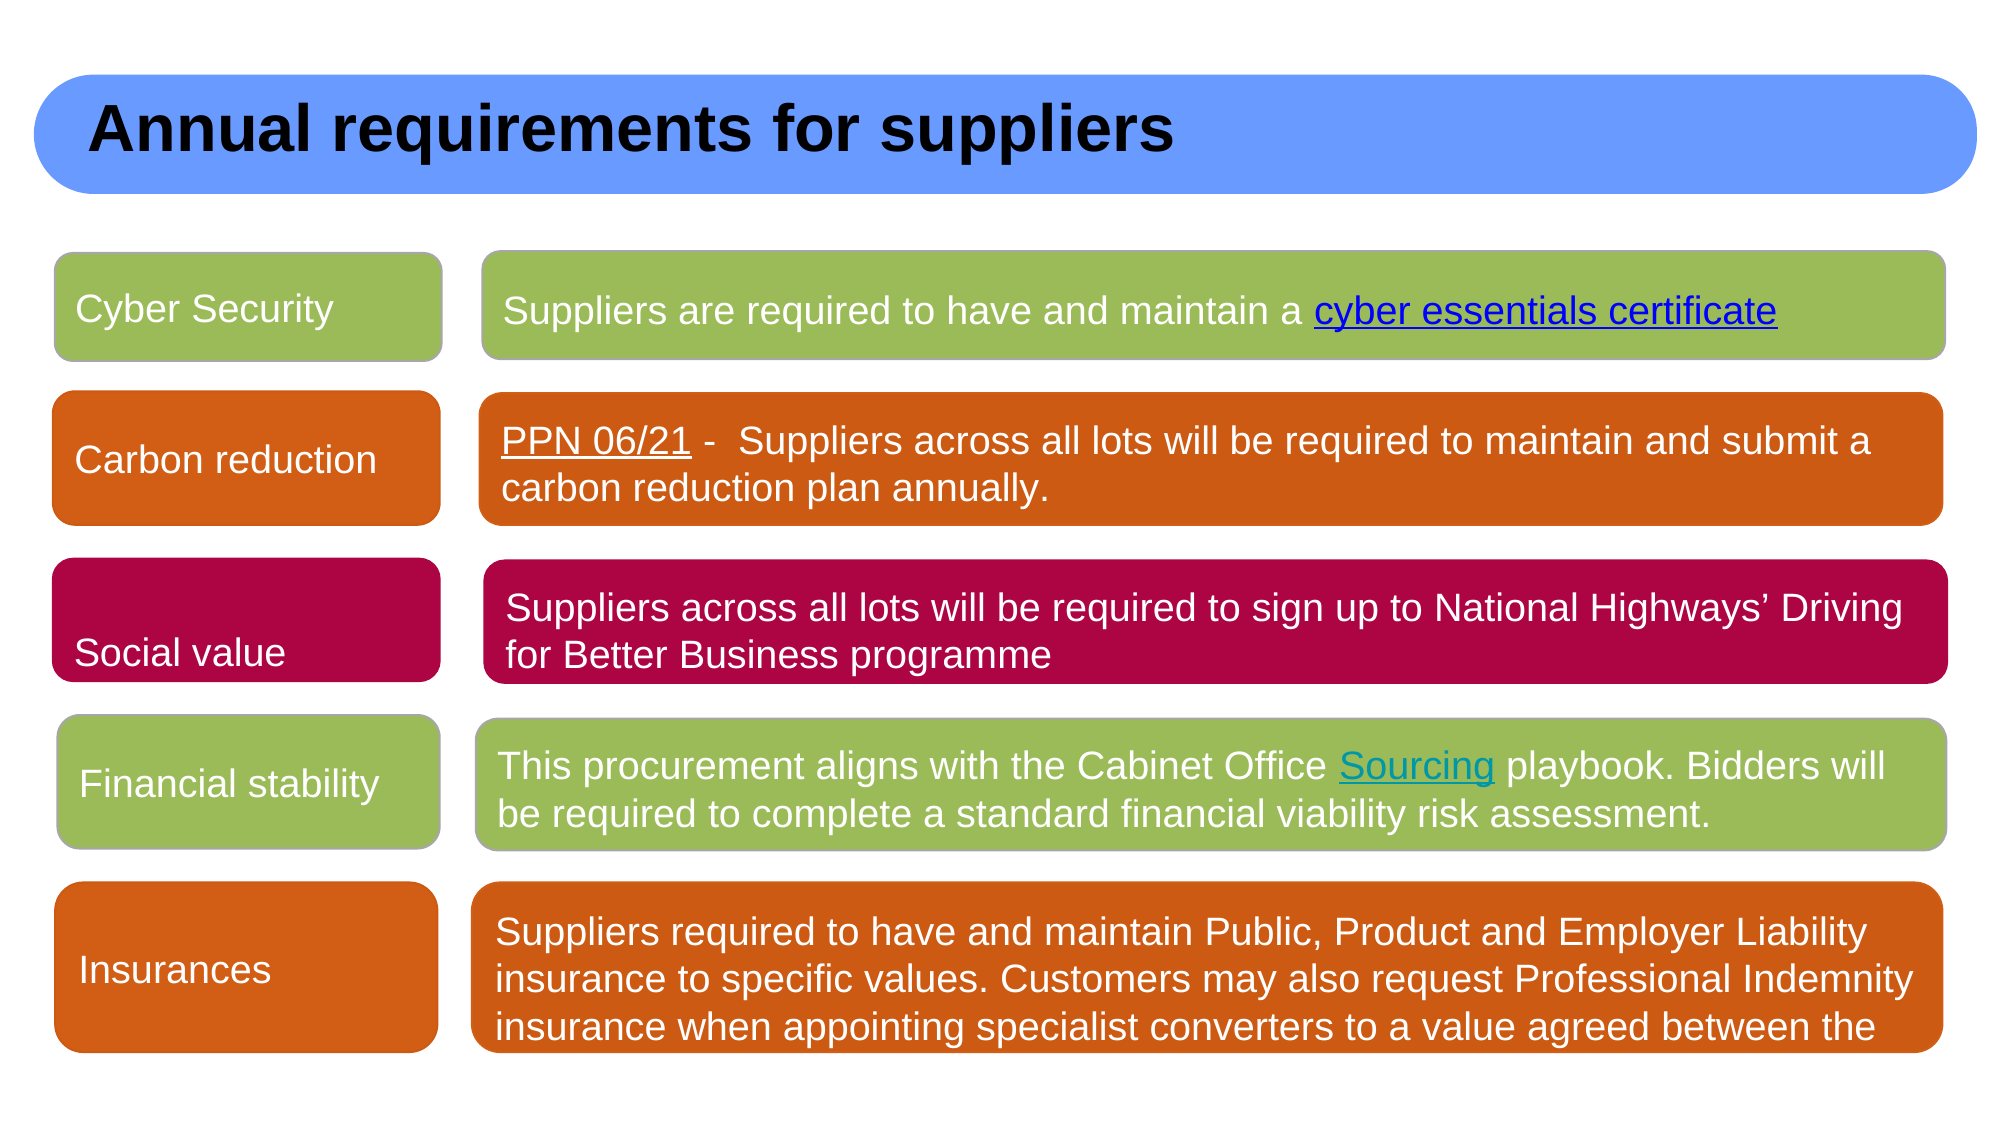

Annual requirements for suppliers
Suppliers are required to have and maintain a cyber essentials certificate
Cyber Security
Carbon reduction
PPN 06/21 - Suppliers across all lots will be required to maintain and submit a carbon reduction plan annually.
Social value
Suppliers across all lots will be required to sign up to National Highways’ Driving for Better Business programme
Financial stability
This procurement aligns with the Cabinet Office Sourcing playbook. Bidders will be required to complete a standard financial viability risk assessment.
Insurances
Suppliers required to have and maintain Public, Product and Employer Liability insurance to specific values. Customers may also request Professional Indemnity insurance when appointing specialist converters to a value agreed between the Customer and the Supplier.